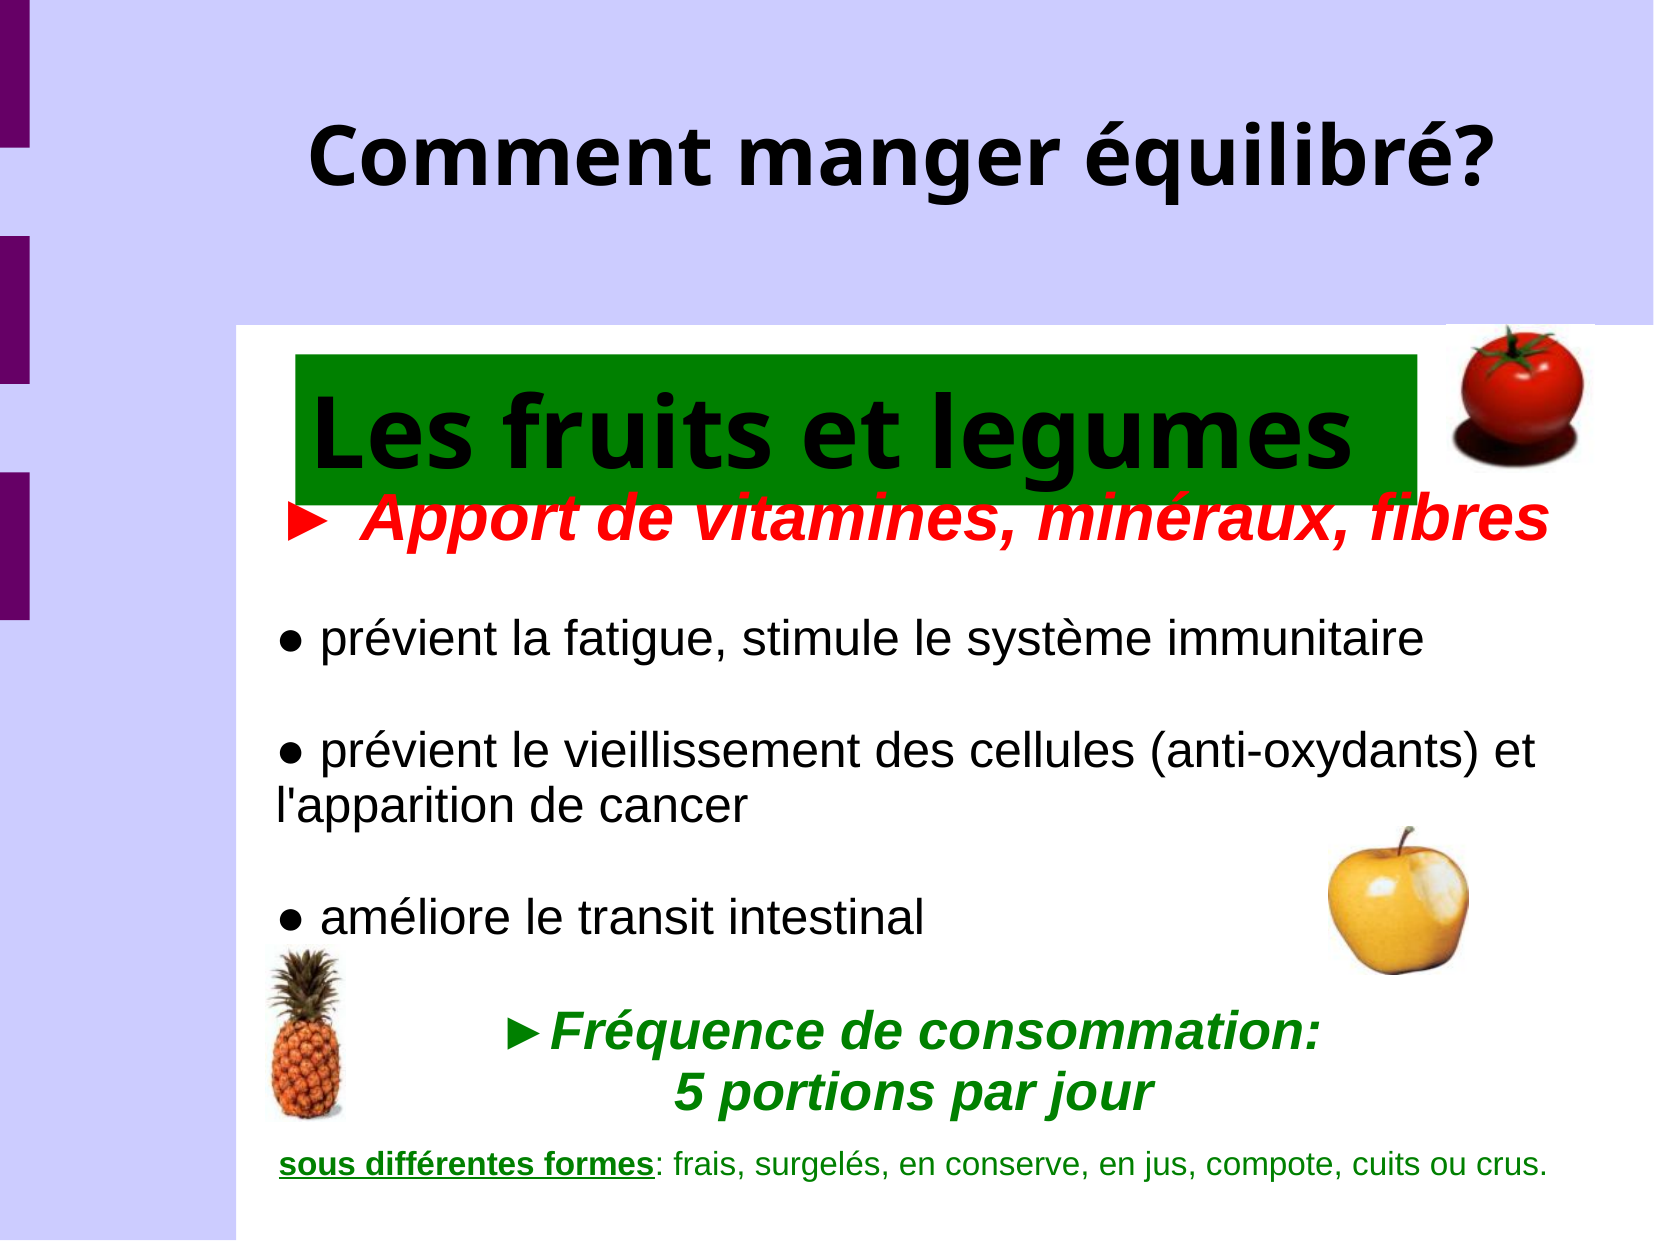

Comment manger équilibré?
Les fruits et legumes
► Apport de vitamines, minéraux, fibres
● prévient la fatigue, stimule le système immunitaire
● prévient le vieillissement des cellules (anti-oxydants) et
l'apparition de cancer
● améliore le transit intestinal
			►Fréquence de consommation:
5 portions par jour
sous différentes formes: frais, surgelés, en conserve, en jus, compote, cuits ou crus.